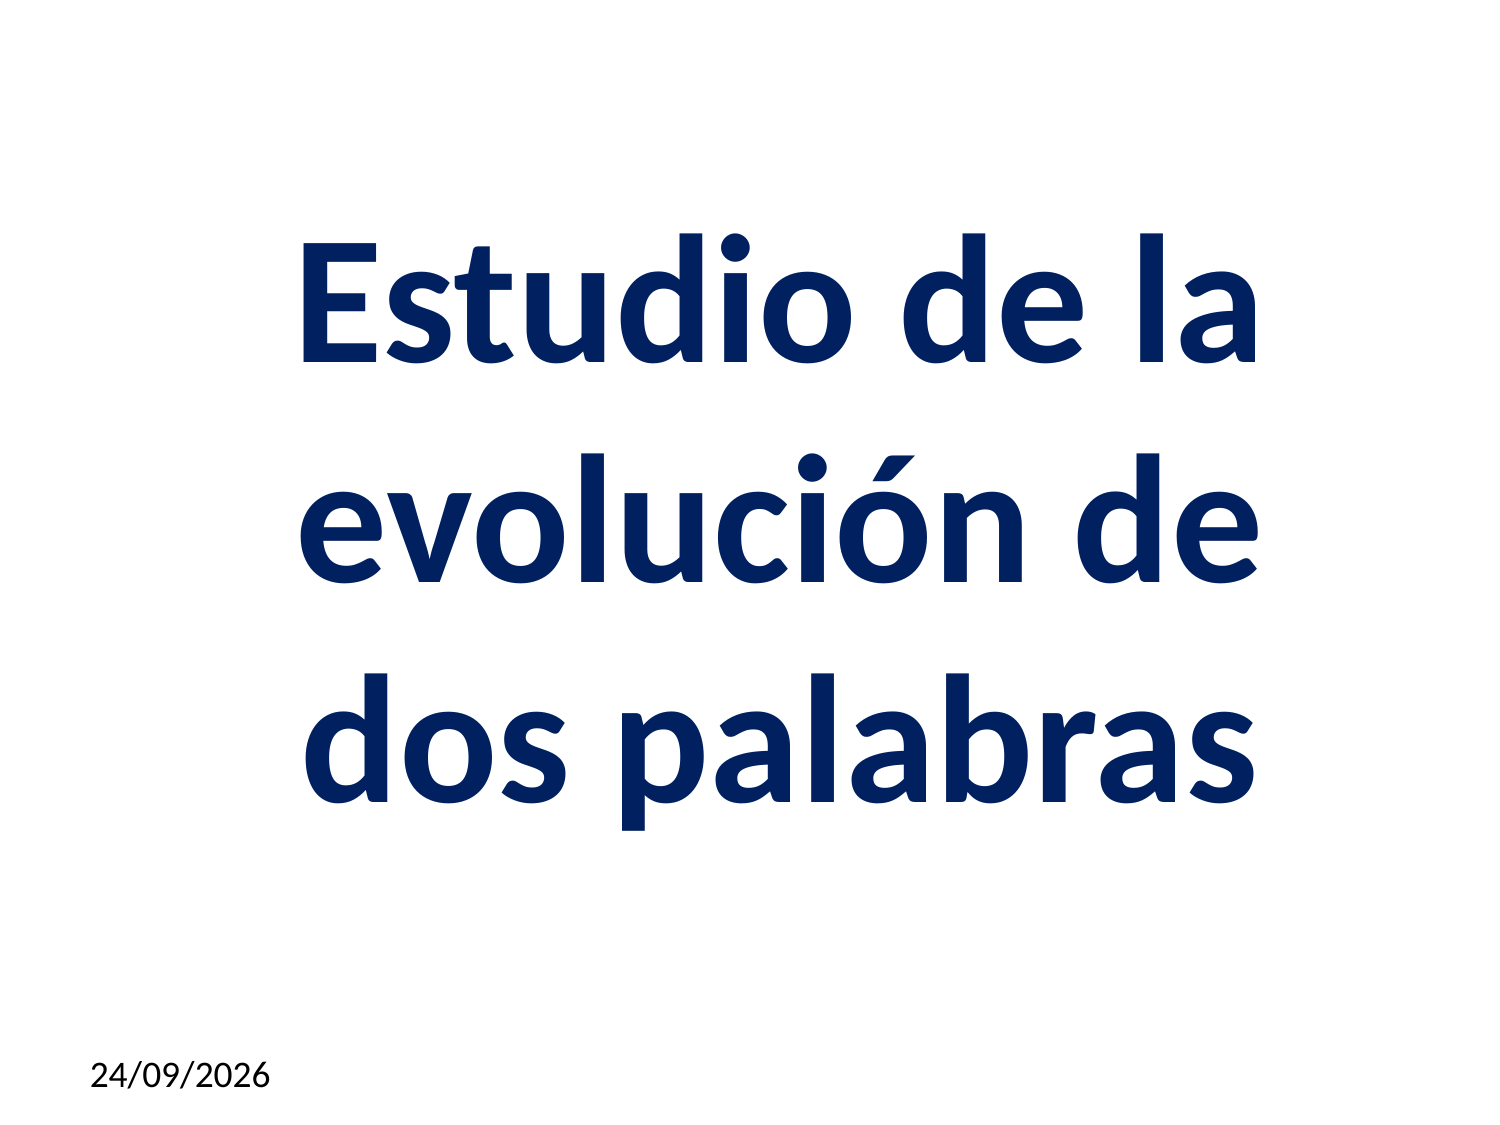

# Estudio de la evolución de dos palabras
14 de avril de 2011